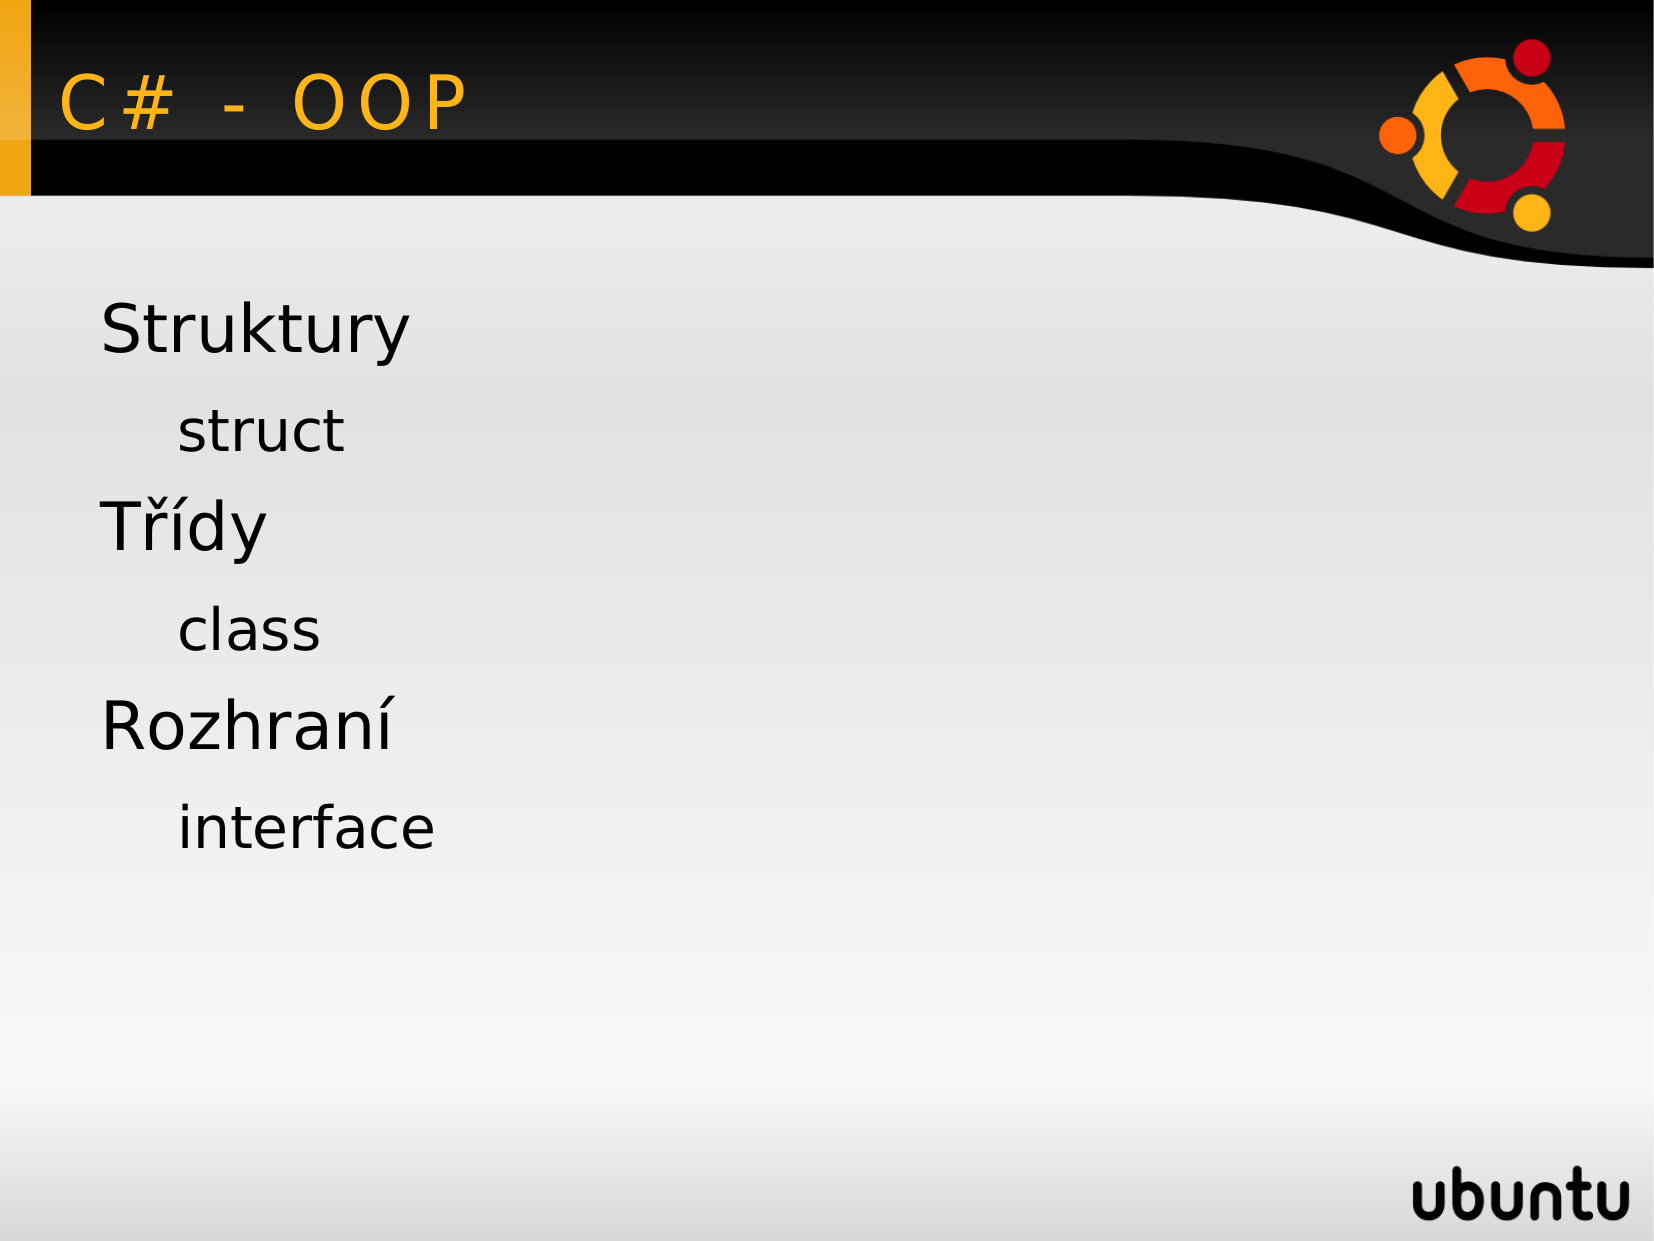

# C# - OOP
Struktury
struct
Třídy
class
Rozhraní
interface